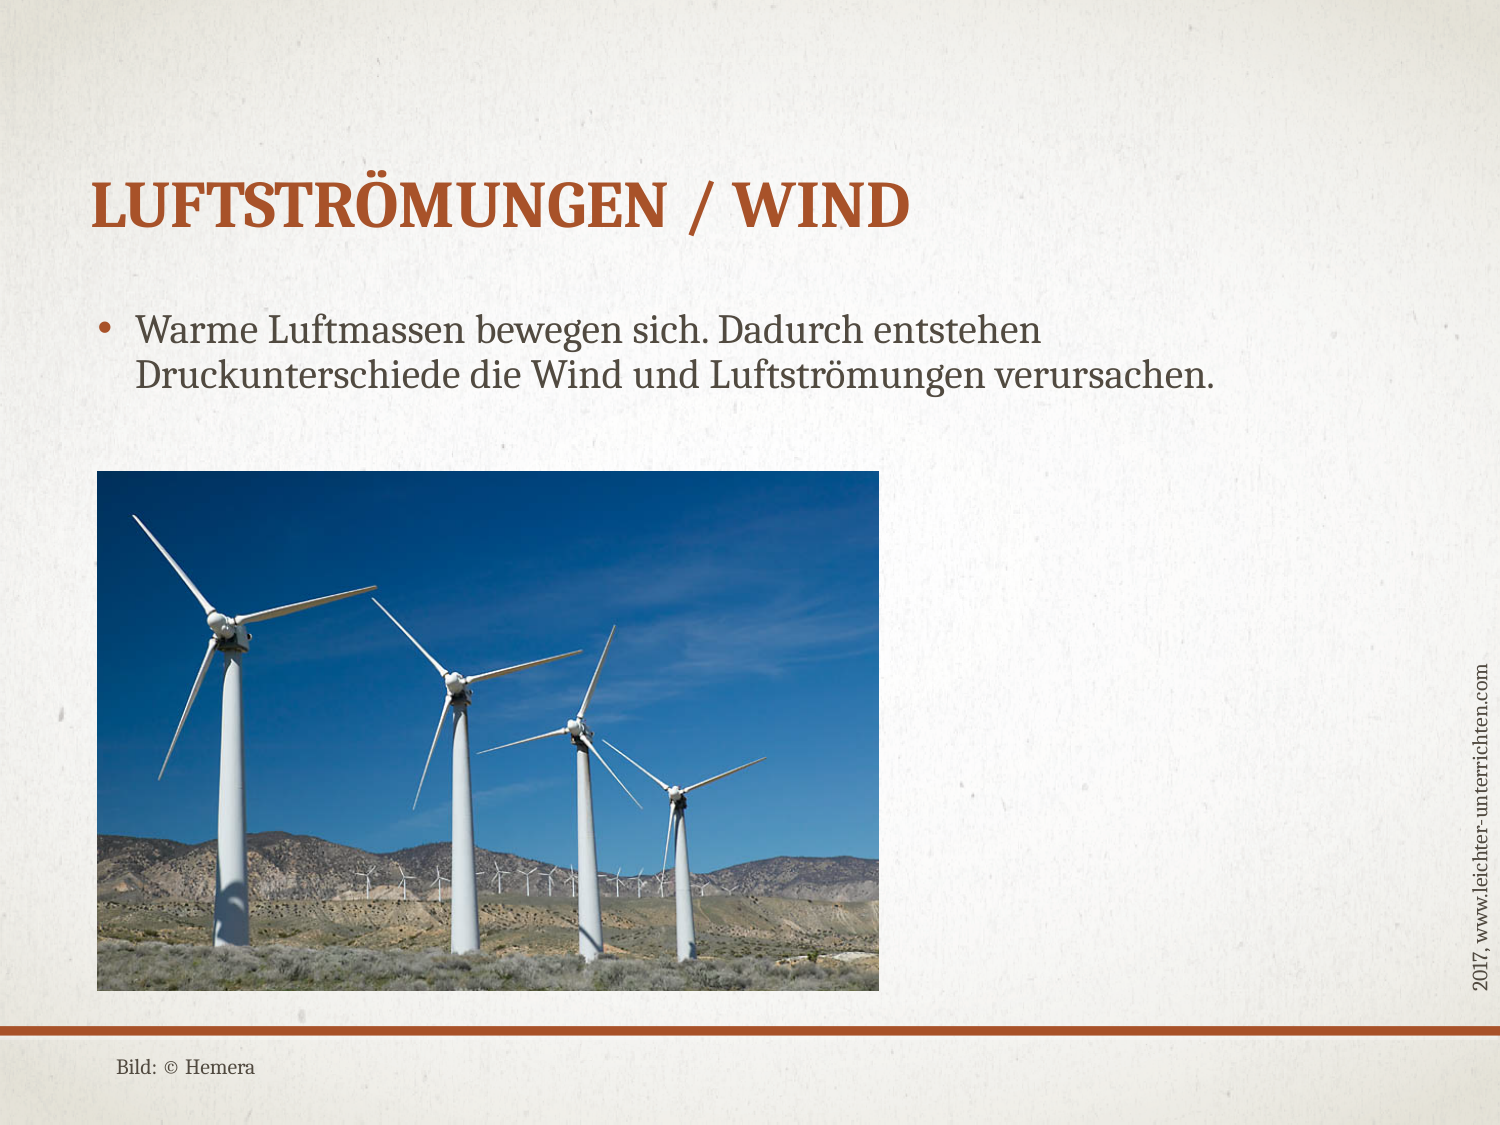

# Luftströmungen / Wind
Warme Luftmassen bewegen sich. Dadurch entstehen Druckunterschiede die Wind und Luftströmungen verursachen.
Bild: © Hemera